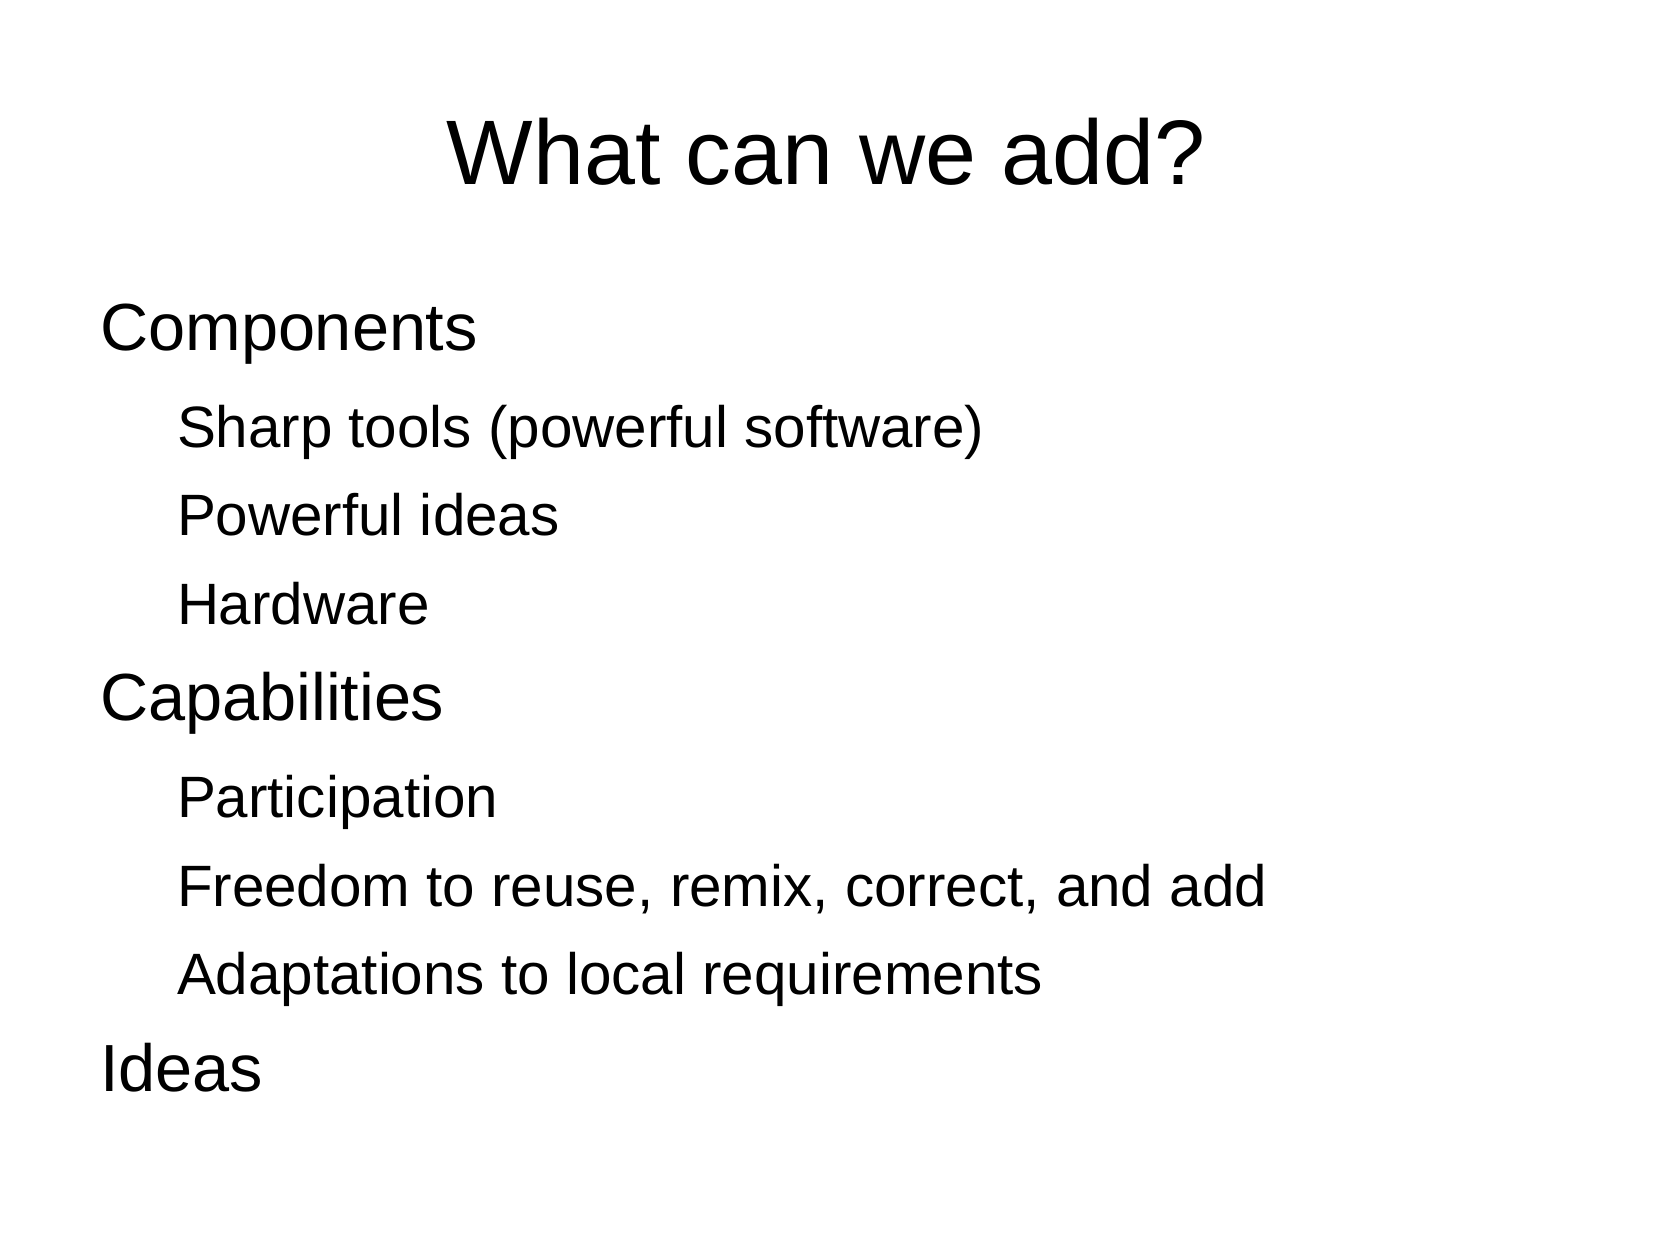

# What can we add?
Components
Sharp tools (powerful software)
Powerful ideas
Hardware
Capabilities
Participation
Freedom to reuse, remix, correct, and add
Adaptations to local requirements
Ideas